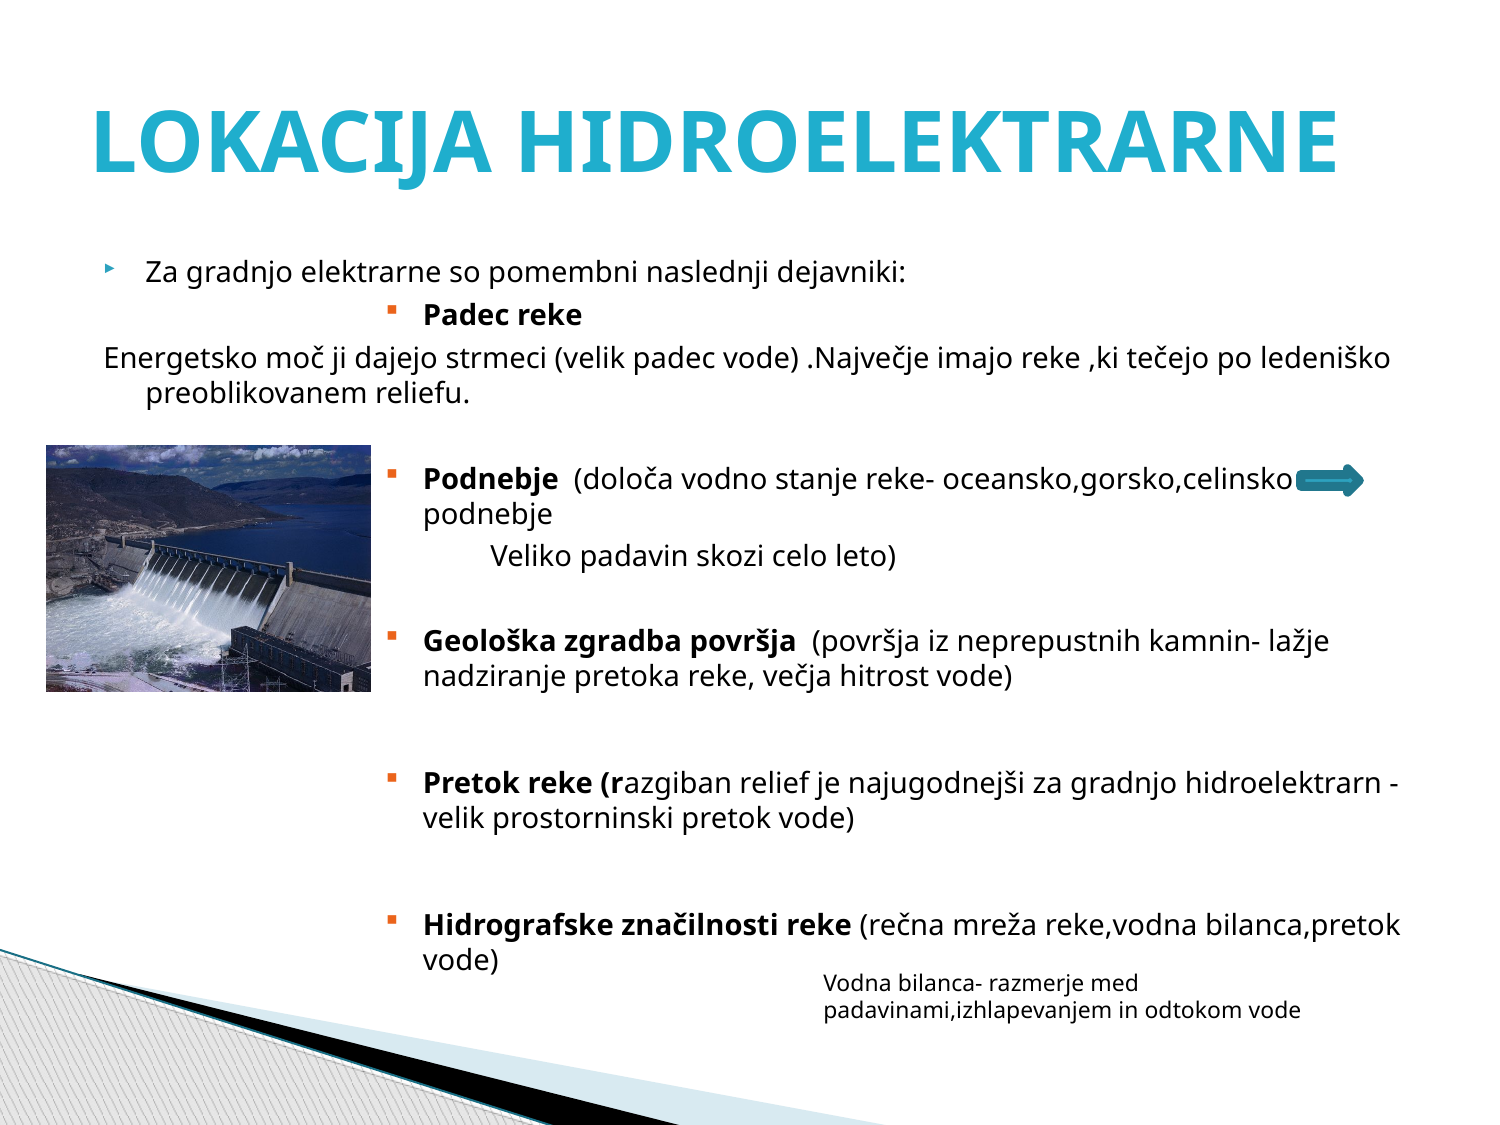

LOKACIJA HIDROELEKTRARNE
# Za gradnjo elektrarne so pomembni naslednji dejavniki:
Padec reke
Energetsko moč ji dajejo strmeci (velik padec vode) .Največje imajo reke ,ki tečejo po ledeniško preoblikovanem reliefu.
Podnebje (določa vodno stanje reke- oceansko,gorsko,celinsko podnebje
 Veliko padavin skozi celo leto)
Geološka zgradba površja (površja iz neprepustnih kamnin- lažje nadziranje pretoka reke, večja hitrost vode)
Pretok reke (razgiban relief je najugodnejši za gradnjo hidroelektrarn -velik prostorninski pretok vode)
Hidrografske značilnosti reke (rečna mreža reke,vodna bilanca,pretok vode)
Vodna bilanca- razmerje med padavinami,izhlapevanjem in odtokom vode